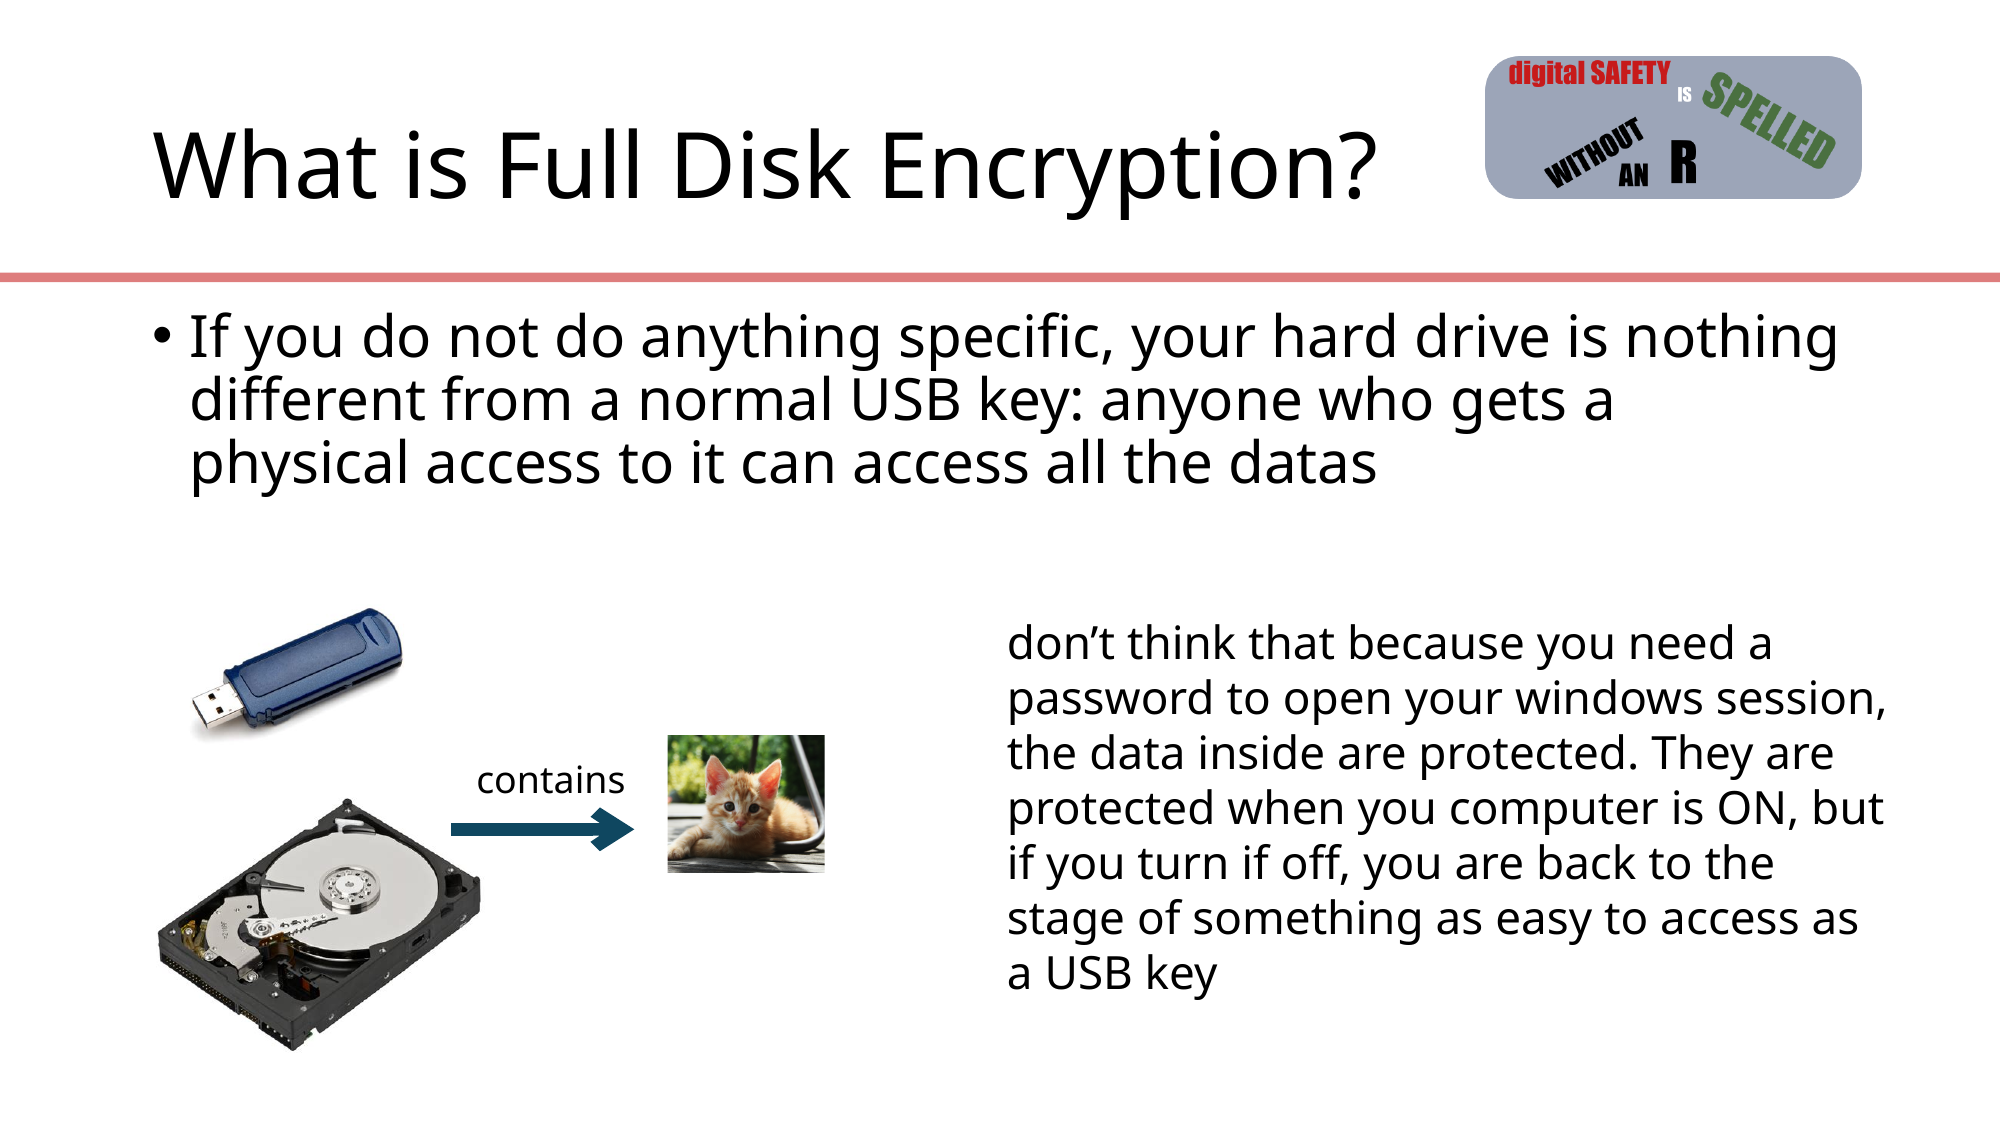

# What is Full Disk Encryption?
If you do not do anything specific, your hard drive is nothing different from a normal USB key: anyone who gets a physical access to it can access all the datas
don’t think that because you need a password to open your windows session, the data inside are protected. They are protected when you computer is ON, but if you turn if off, you are back to the stage of something as easy to access as a USB key
contains